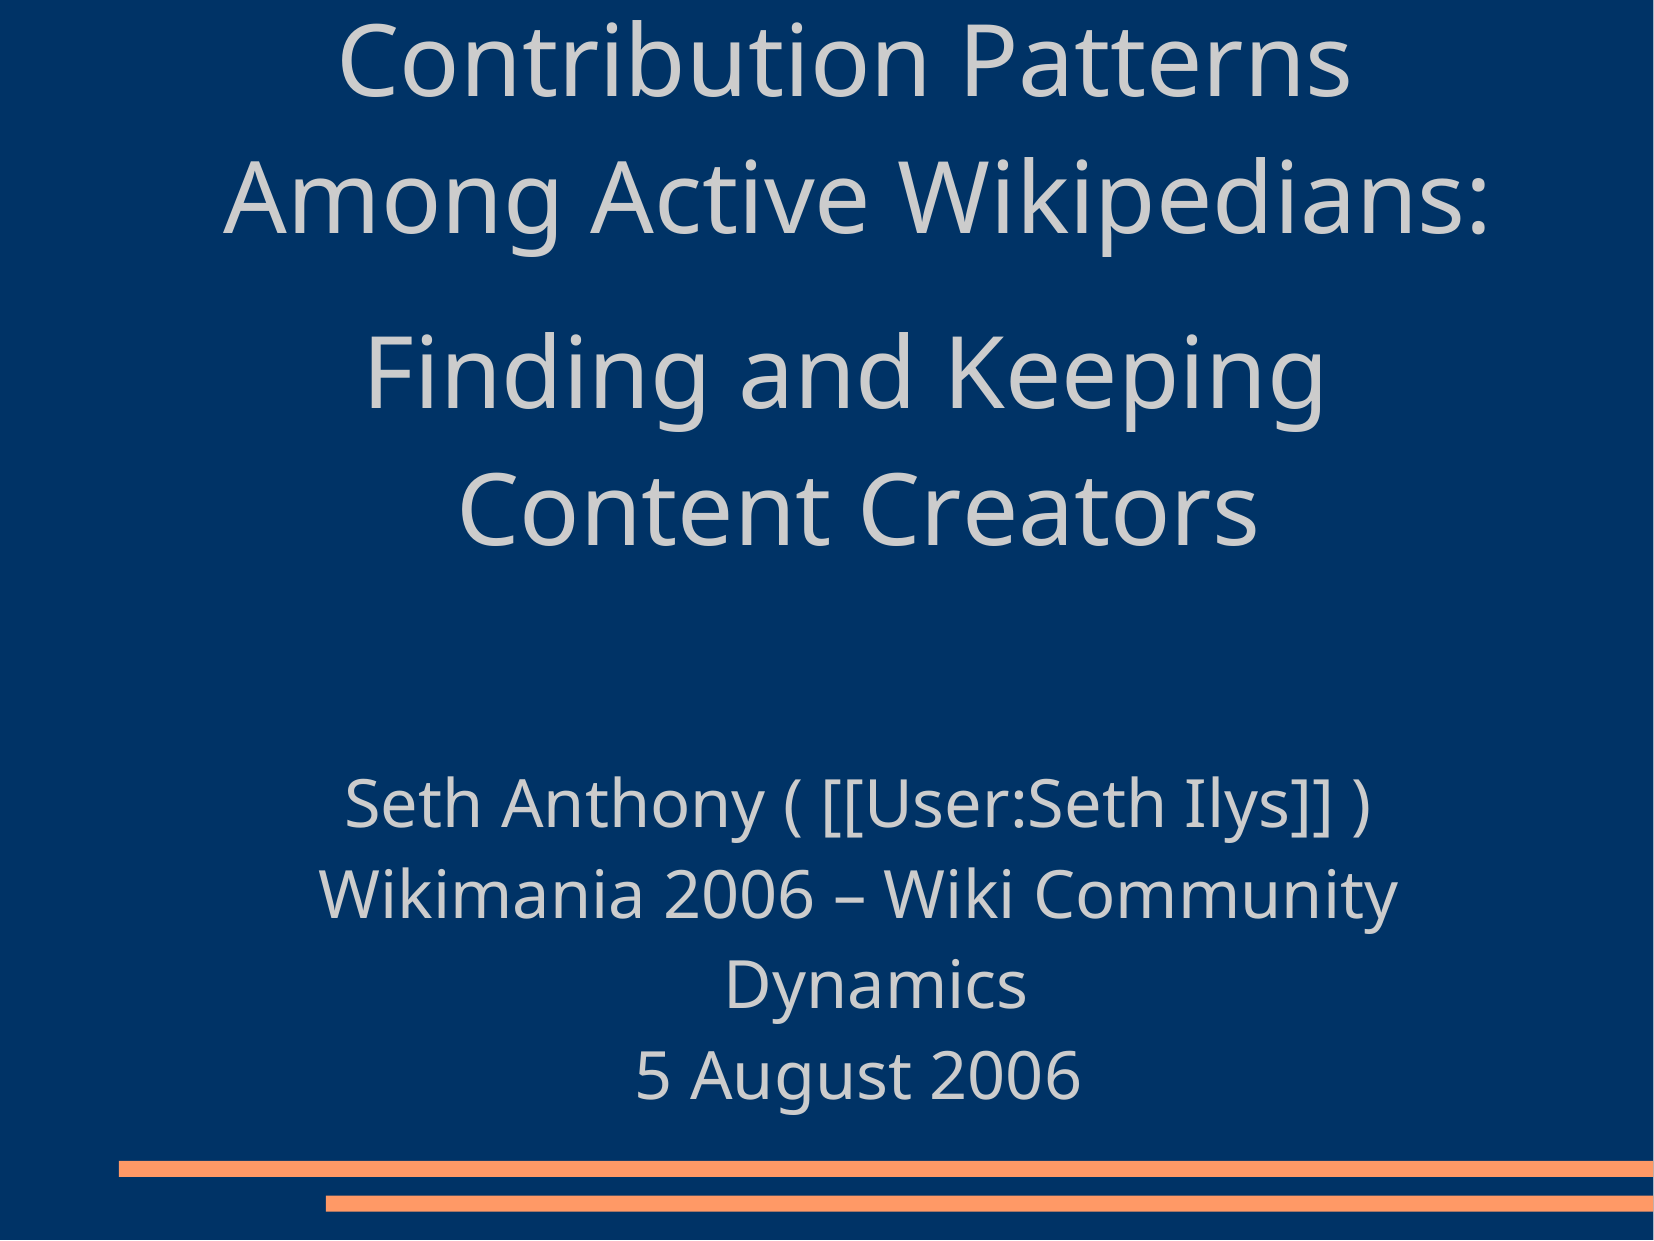

# Contribution Patterns
Among Active Wikipedians:
Finding and Keeping
Content Creators
Seth Anthony ( [[User:Seth Ilys]] )
Wikimania 2006 – Wiki Community Dynamics
5 August 2006